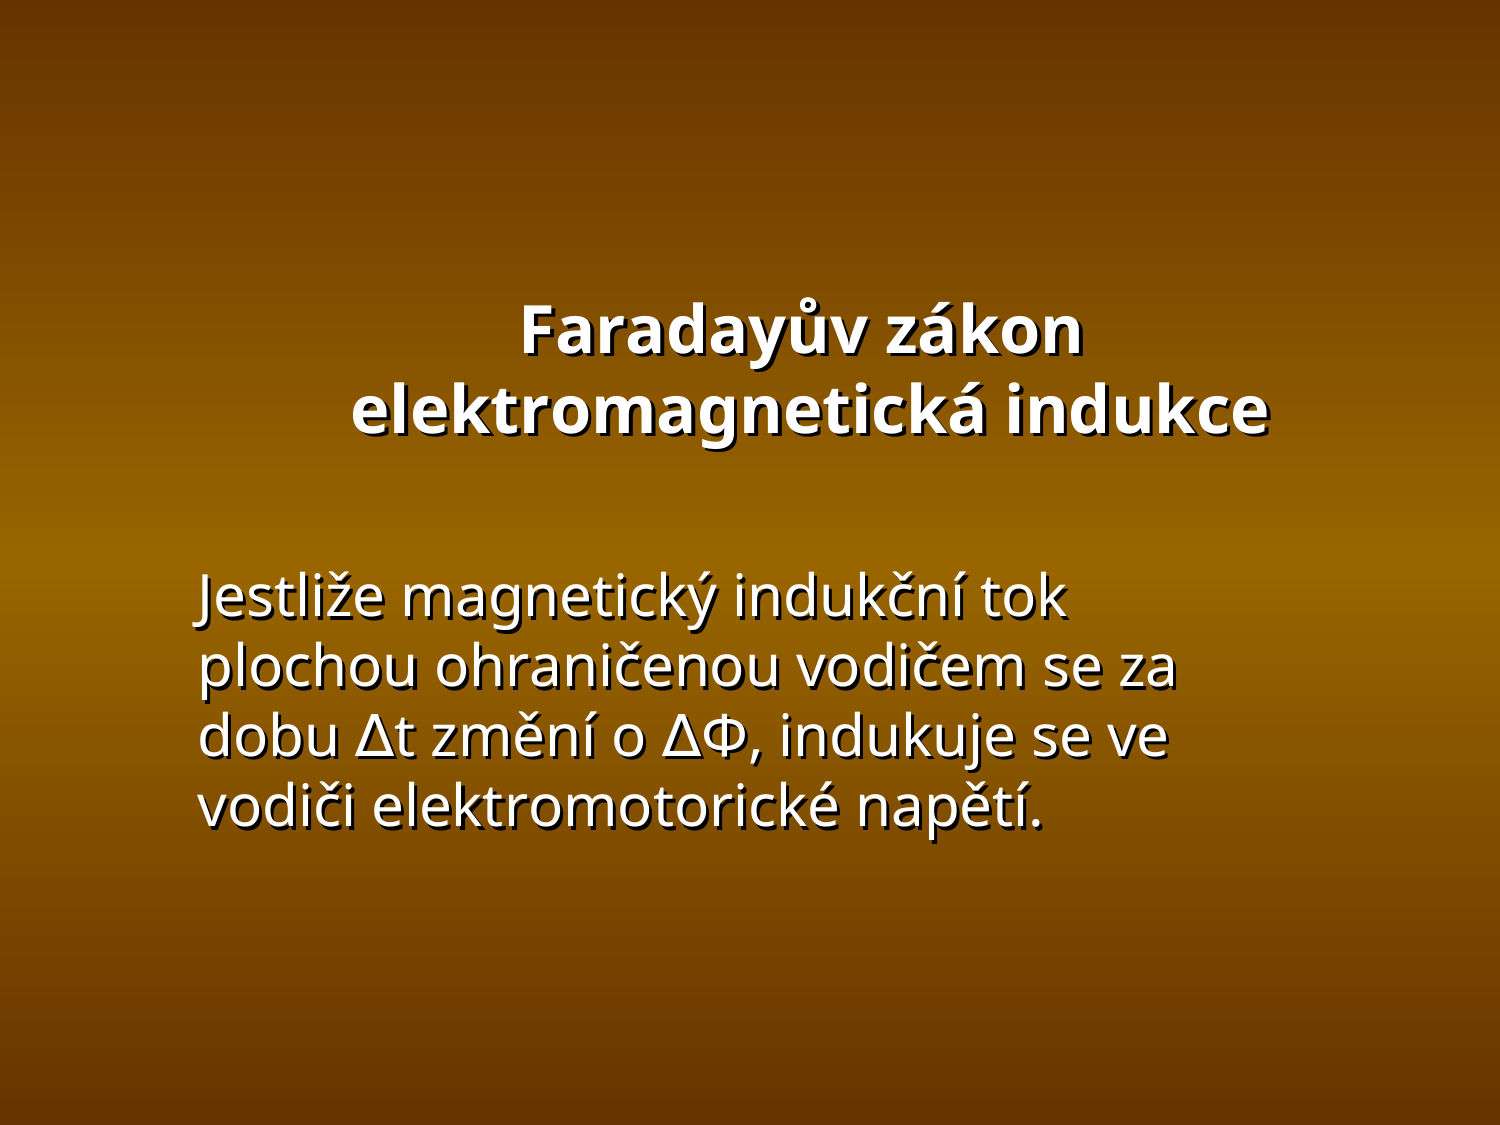

Faradayův zákon
elektromagnetická indukce
Jestliže magnetický indukční tok plochou ohraničenou vodičem se za dobu ∆t změní o ∆Φ, indukuje se ve vodiči elektromotorické napětí.